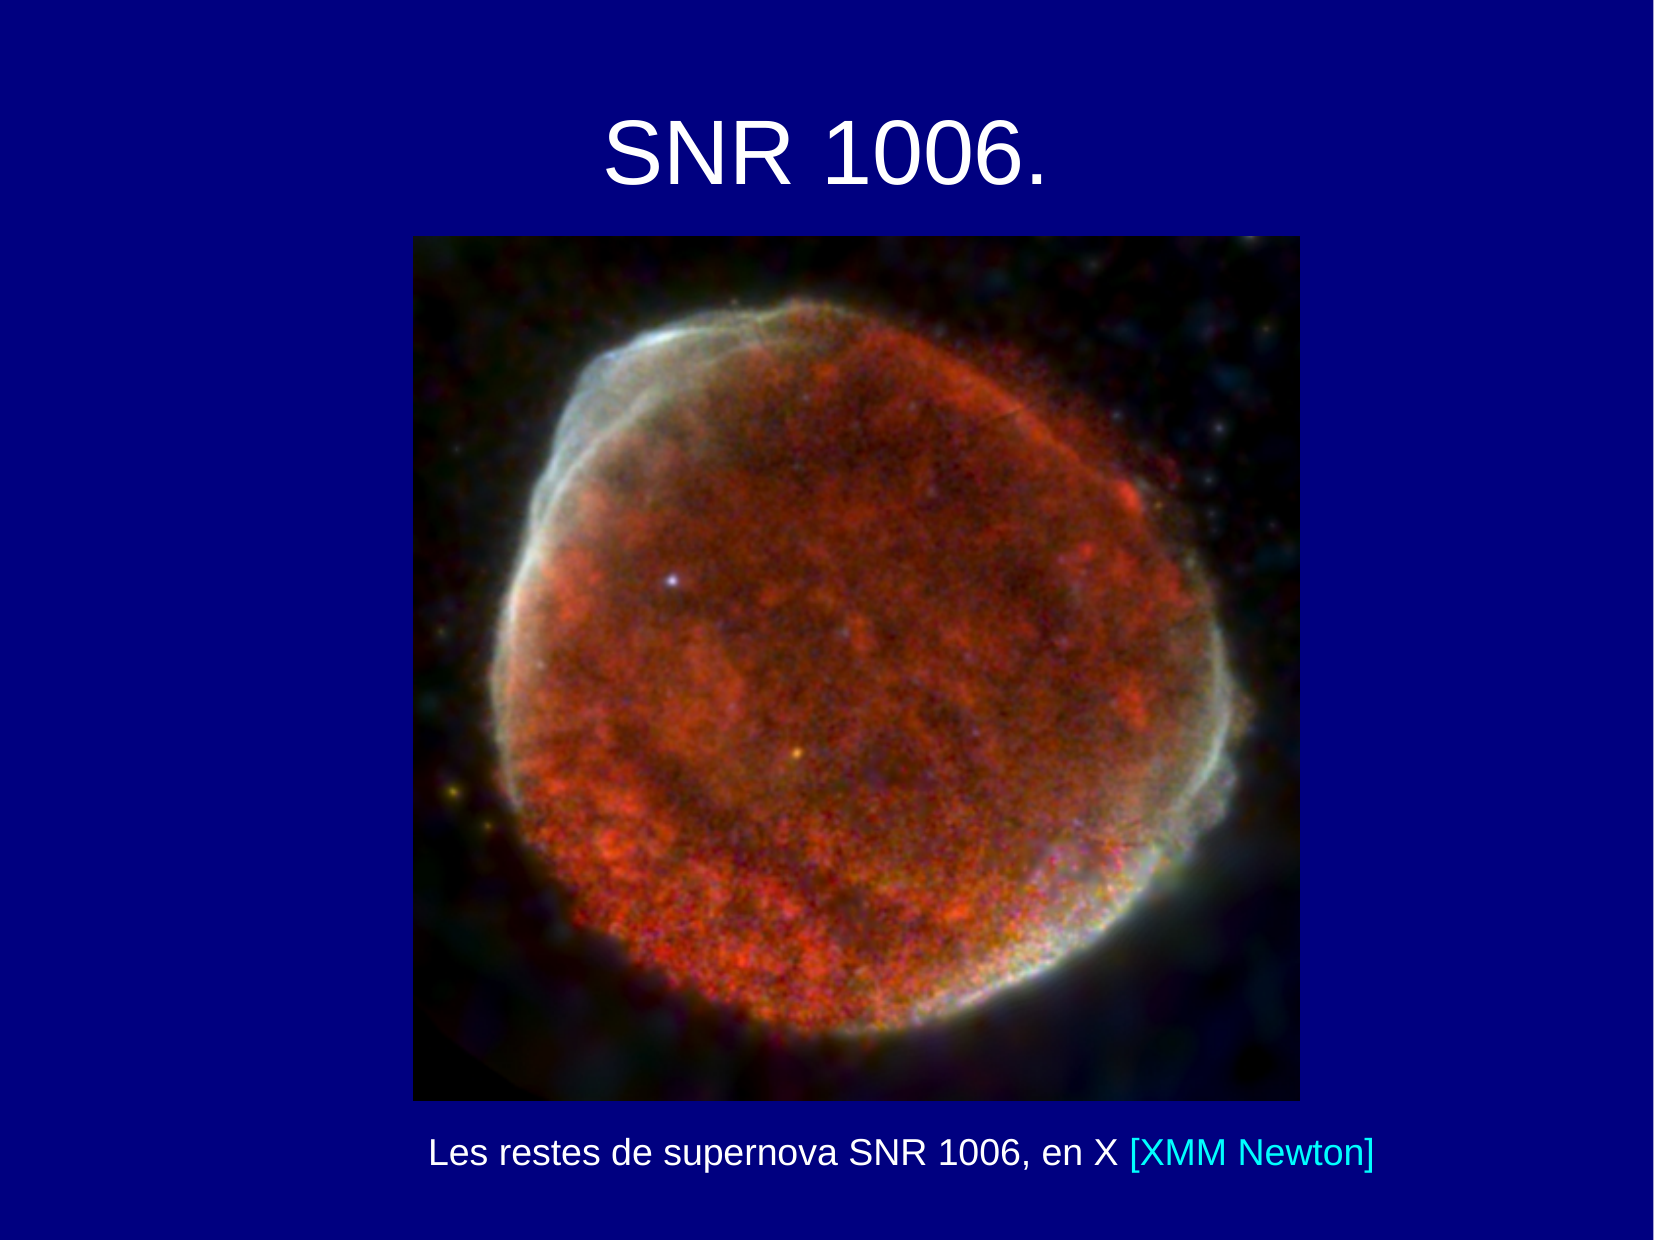

# SNR 1006.
Les restes de supernova SNR 1006, en X [XMM Newton]